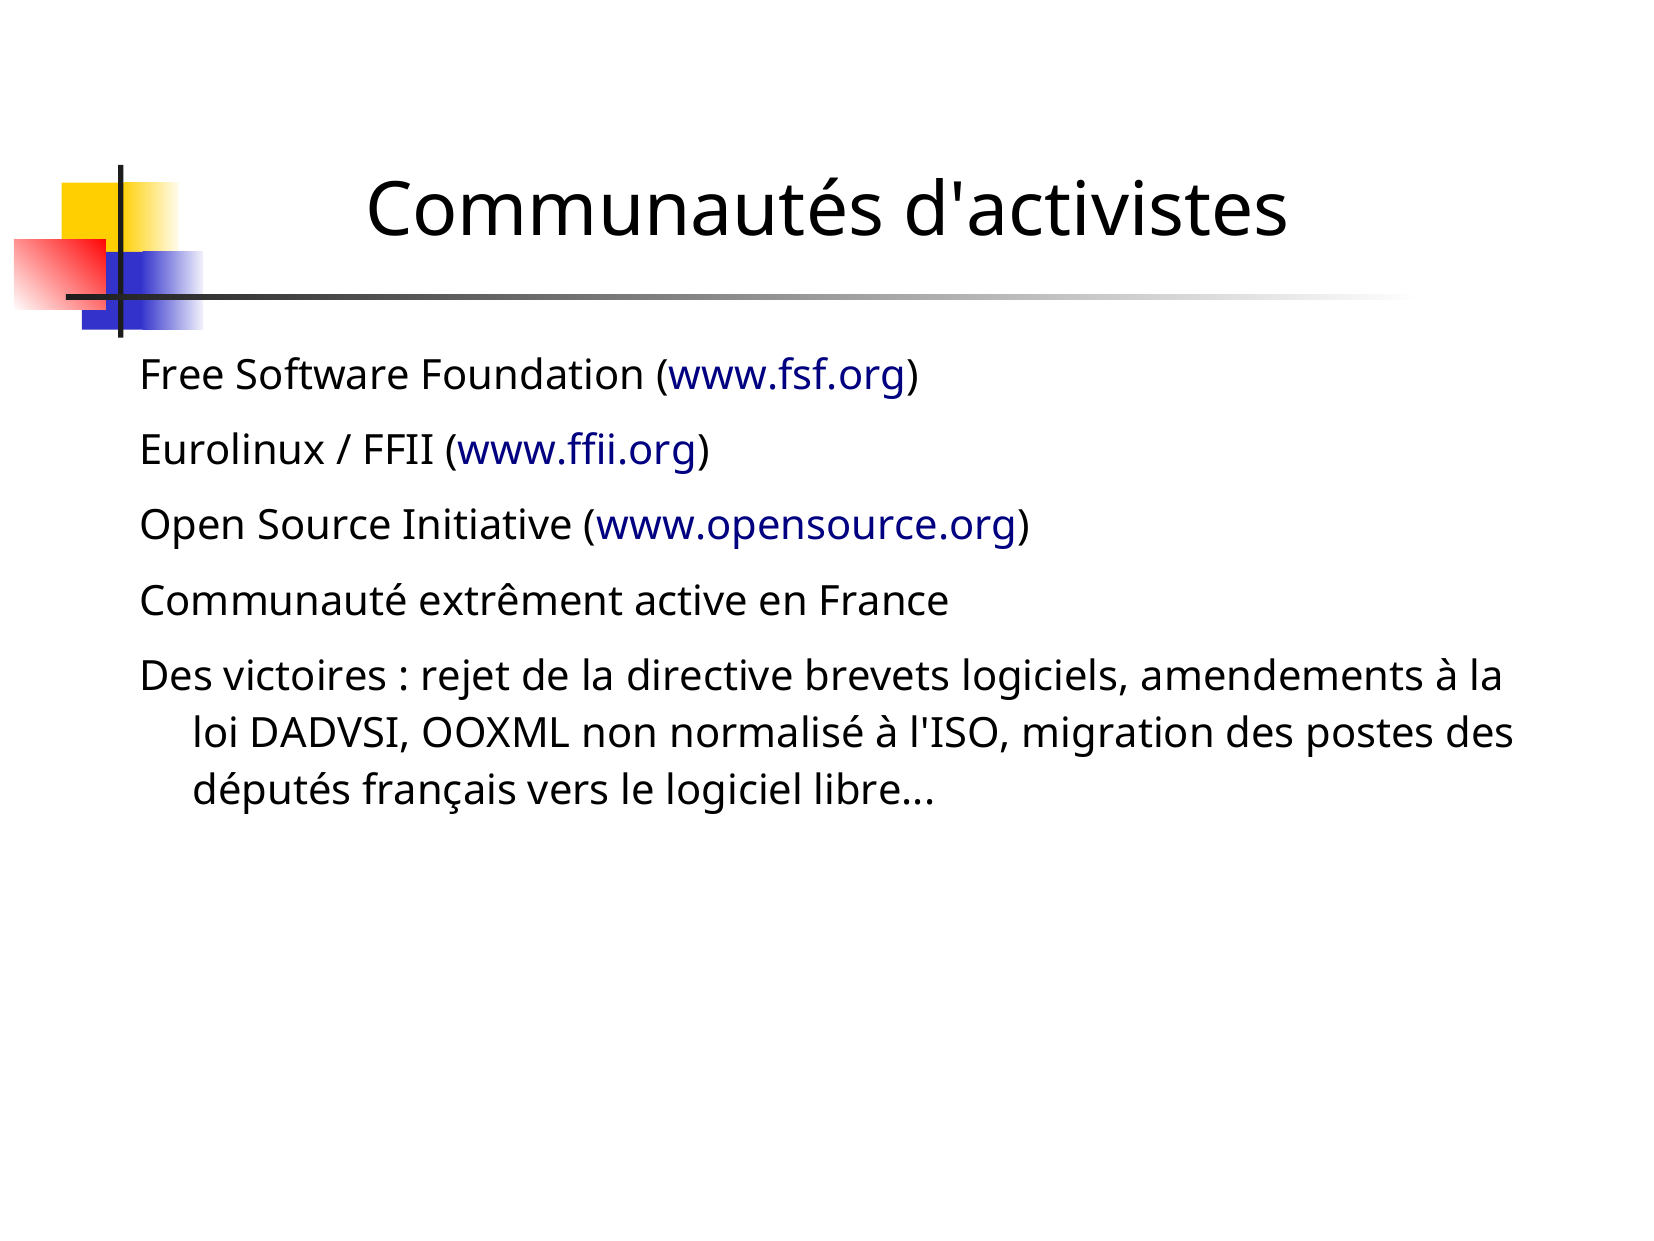

# Communautés d'activistes
Free Software Foundation (www.fsf.org)
Eurolinux / FFII (www.ffii.org)
Open Source Initiative (www.opensource.org)
Communauté extrêment active en France
Des victoires : rejet de la directive brevets logiciels, amendements à la loi DADVSI, OOXML non normalisé à l'ISO, migration des postes des députés français vers le logiciel libre...